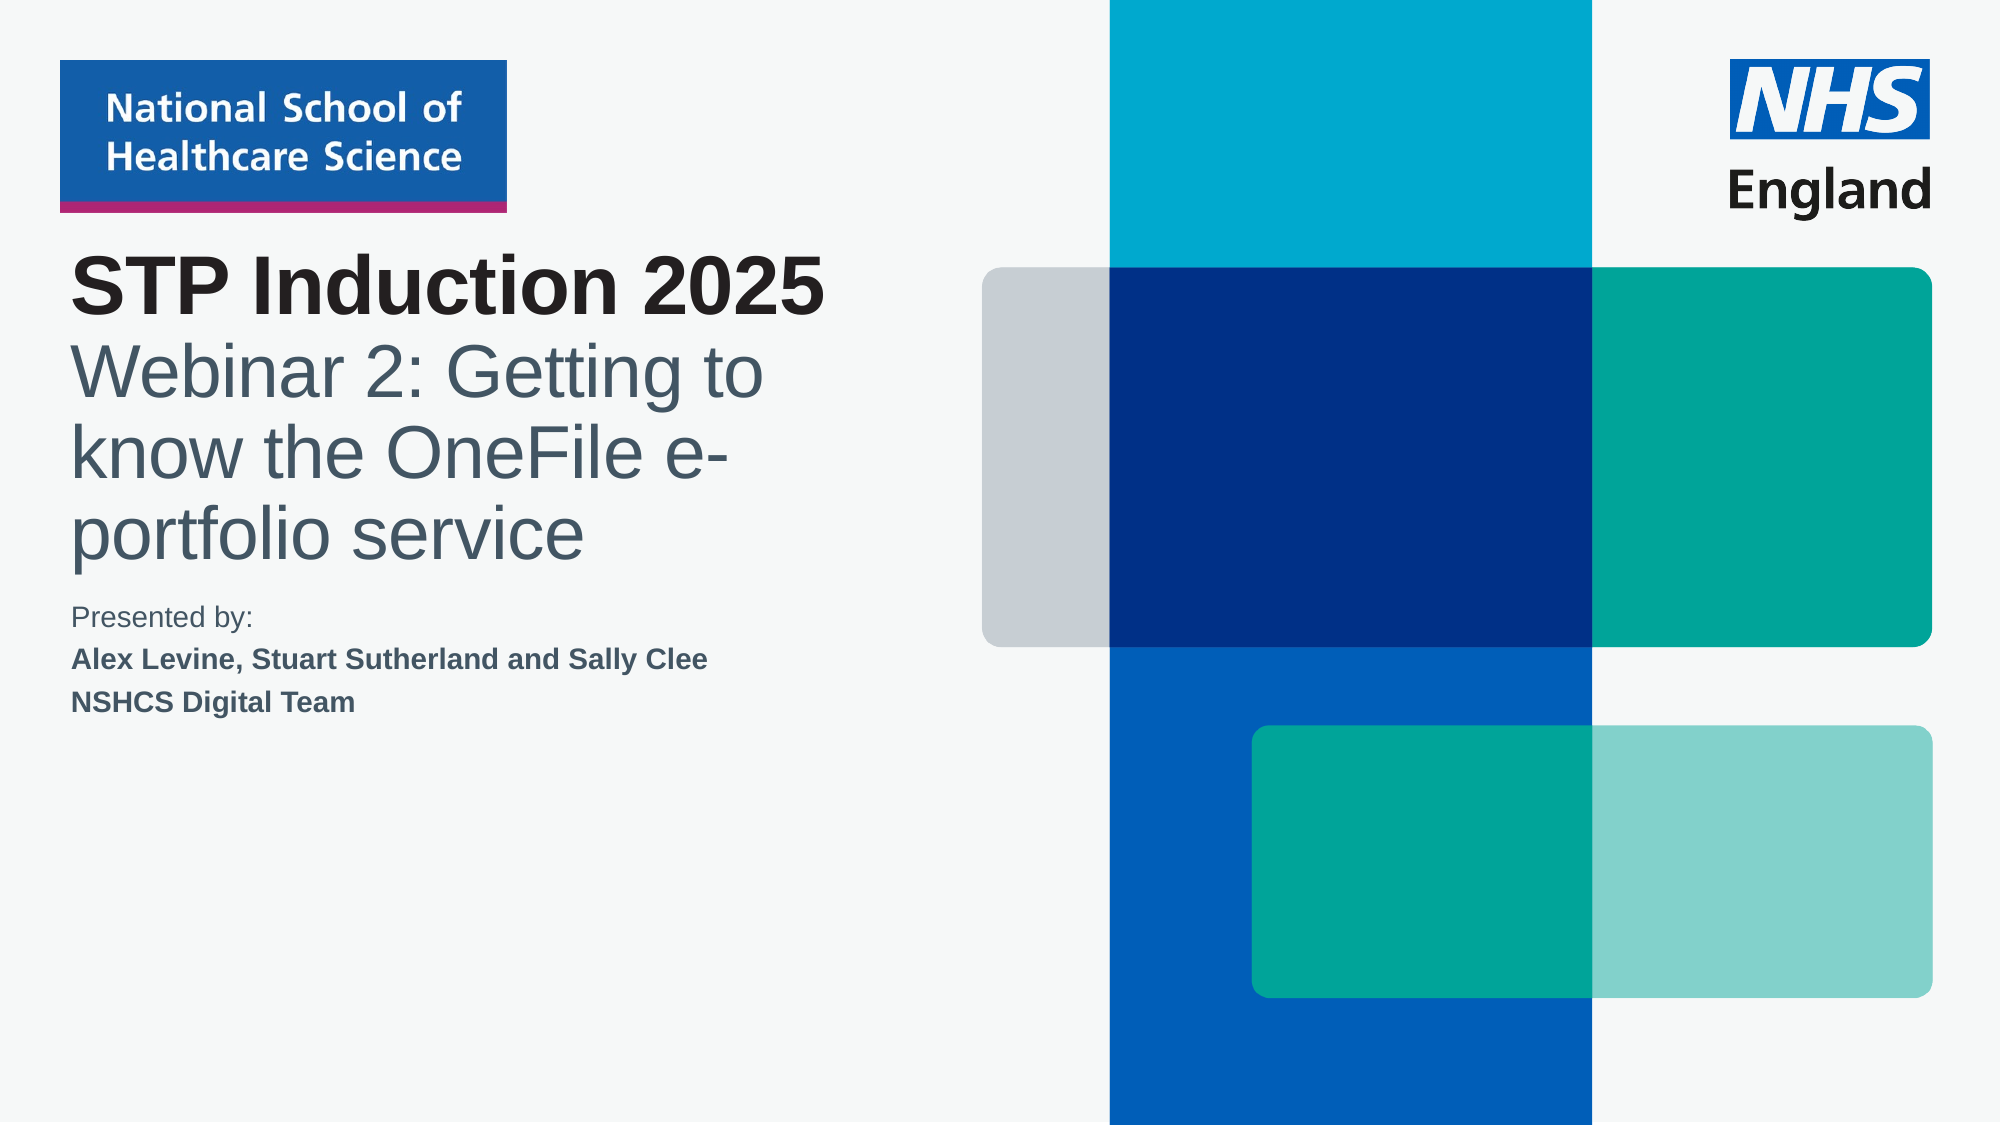

# STP Induction 2025 Webinar 2: Getting to know the OneFile e-portfolio service
Presented by:
Alex Levine, Stuart Sutherland and Sally Clee
NSHCS Digital Team